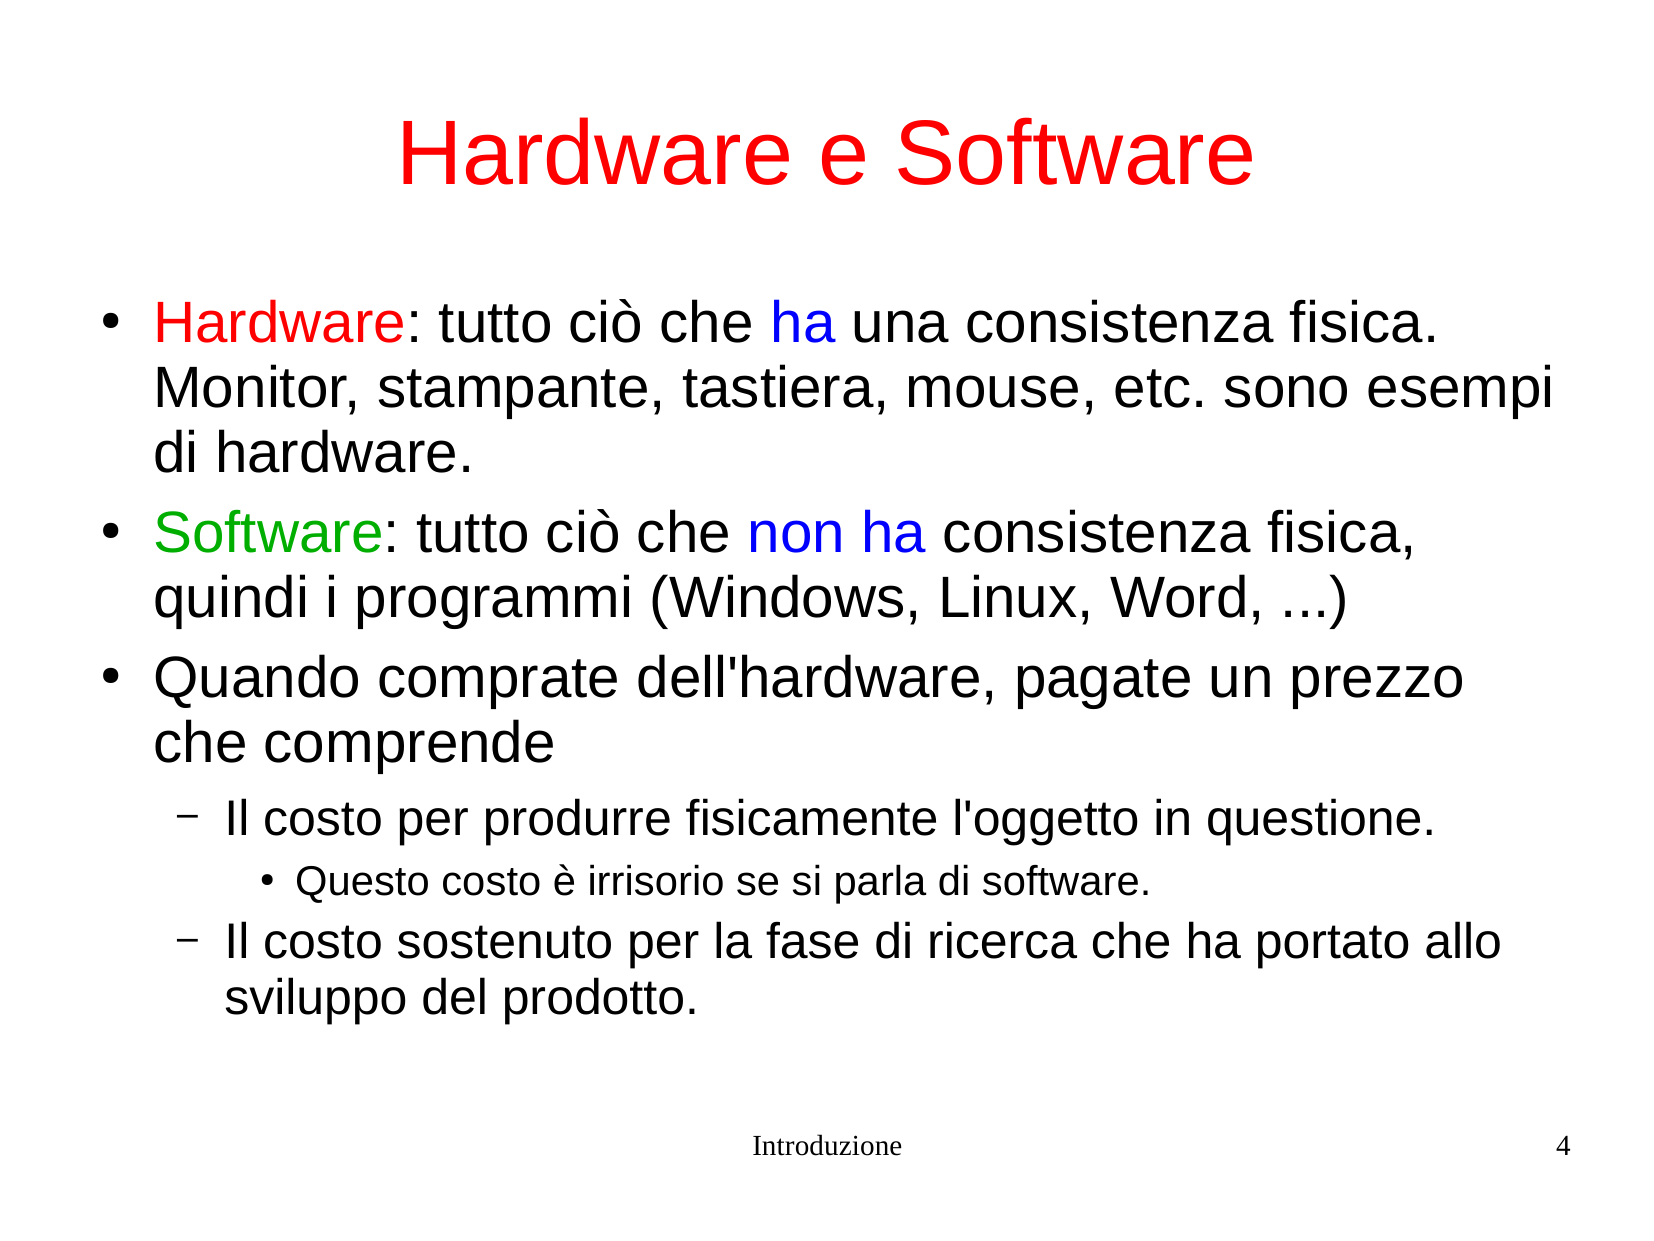

# Hardware e Software
Hardware: tutto ciò che ha una consistenza fisica. Monitor, stampante, tastiera, mouse, etc. sono esempi di hardware.
Software: tutto ciò che non ha consistenza fisica, quindi i programmi (Windows, Linux, Word, ...)
Quando comprate dell'hardware, pagate un prezzo che comprende
Il costo per produrre fisicamente l'oggetto in questione.
Questo costo è irrisorio se si parla di software.
Il costo sostenuto per la fase di ricerca che ha portato allo sviluppo del prodotto.
Introduzione
4